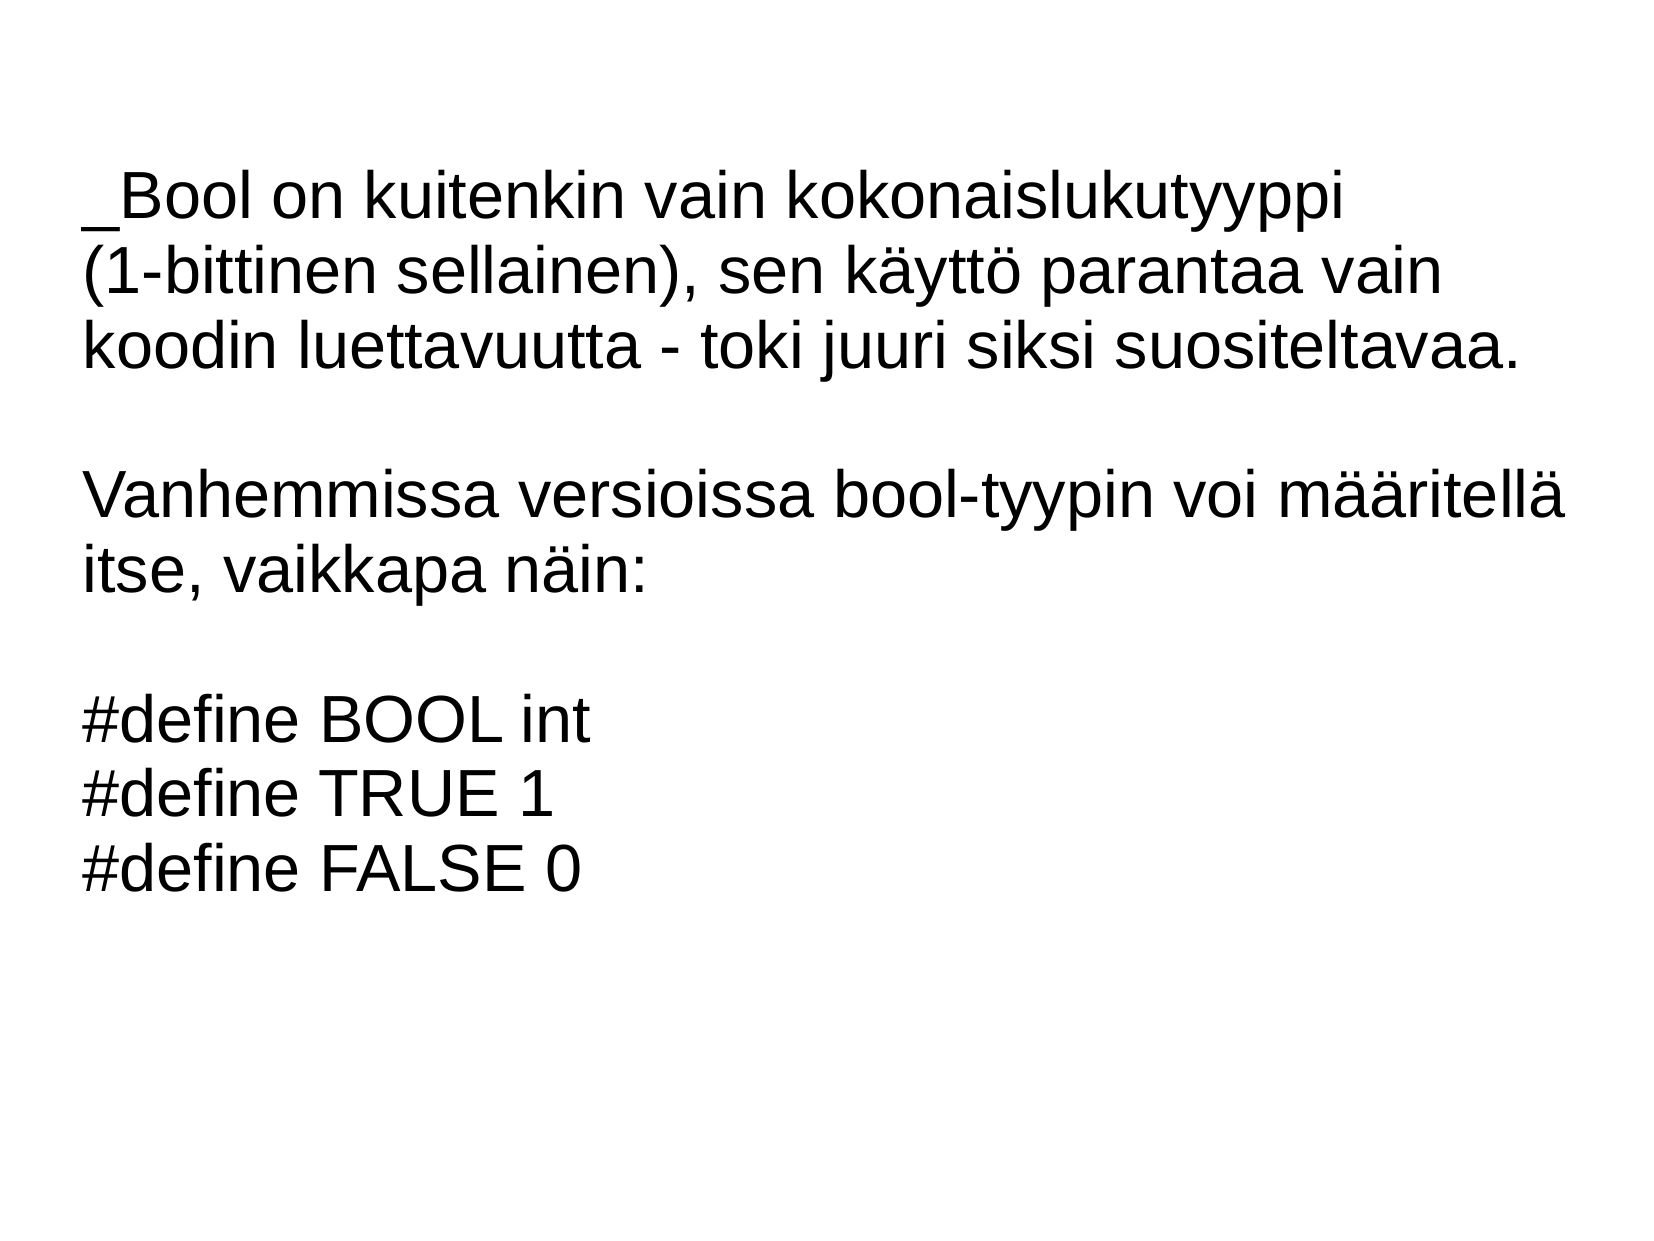

_Bool on kuitenkin vain kokonaislukutyyppi
(1-bittinen sellainen), sen käyttö parantaa vain koodin luettavuutta - toki juuri siksi suositeltavaa.
Vanhemmissa versioissa bool-tyypin voi määritellä itse, vaikkapa näin:
#define BOOL int
#define TRUE 1
#define FALSE 0